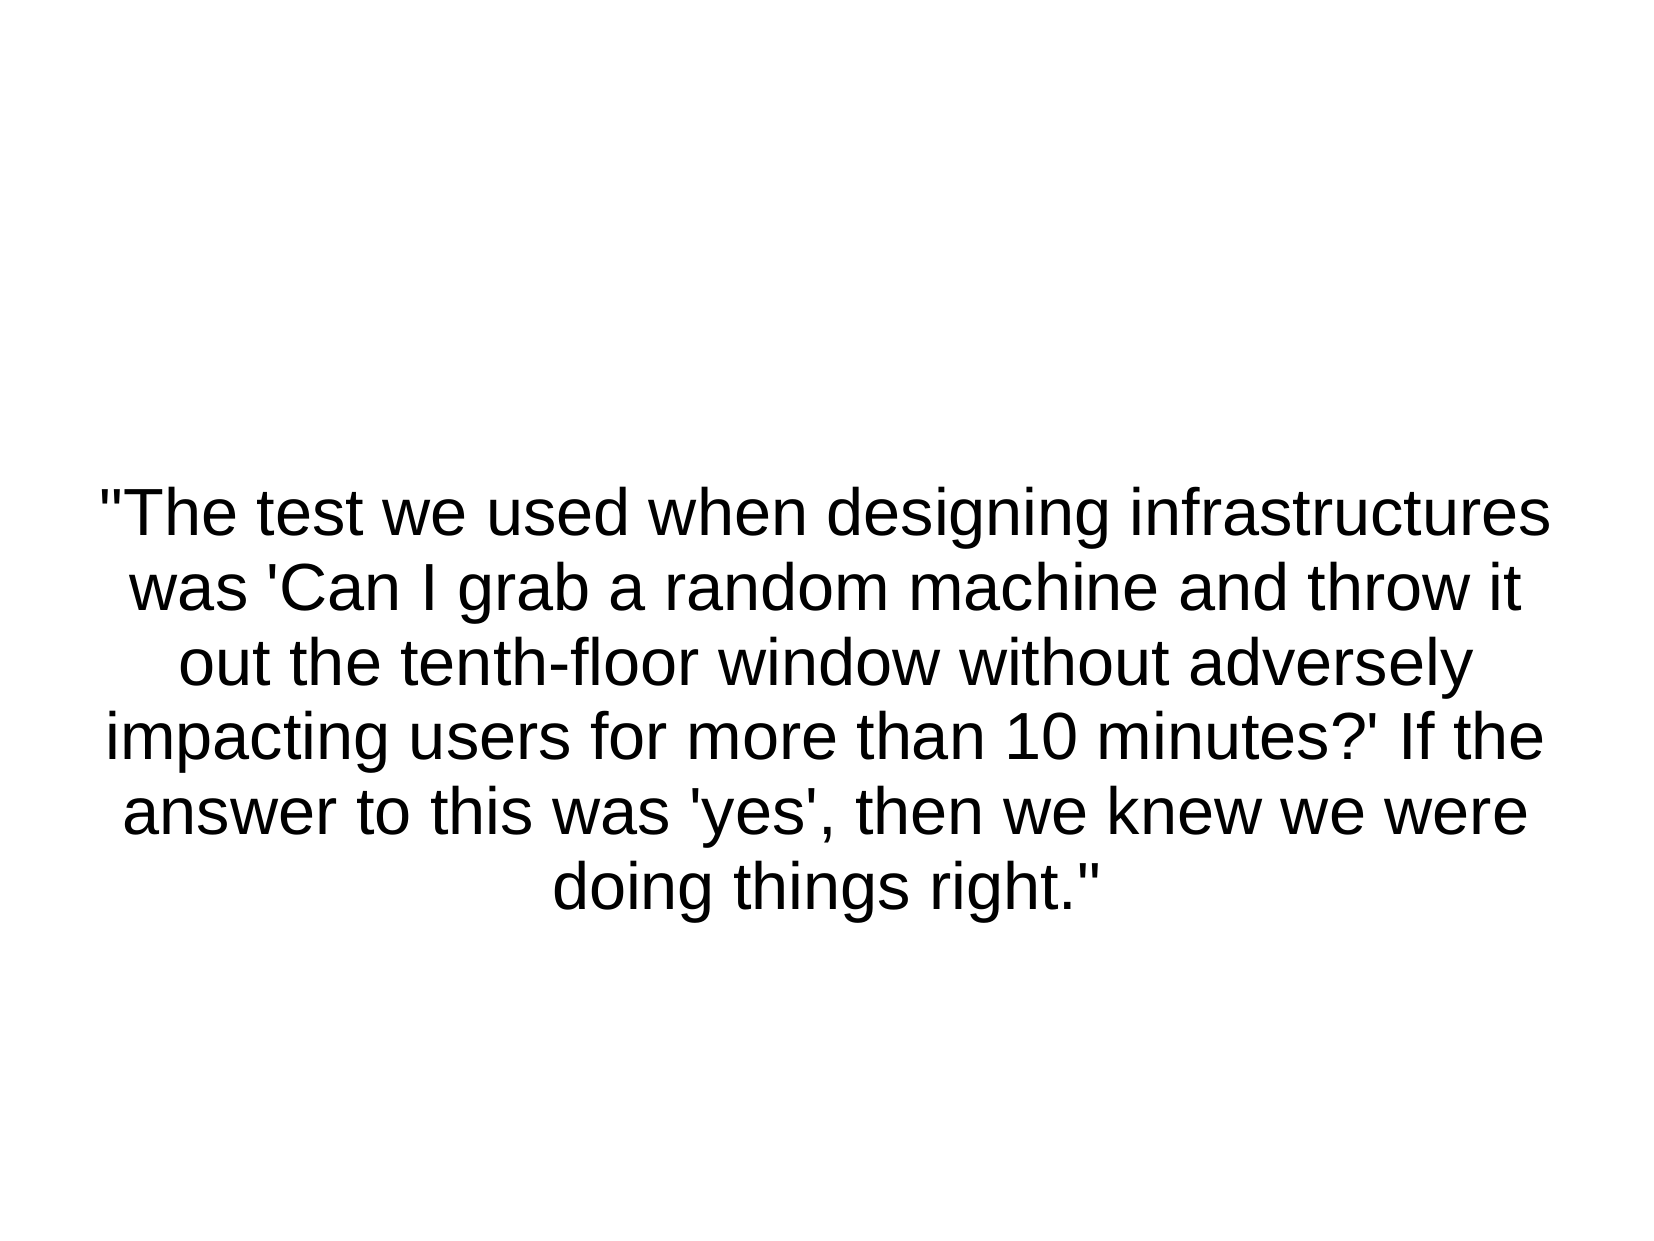

#
"The test we used when designing infrastructures was 'Can I grab a random machine and throw it out the tenth-floor window without adversely impacting users for more than 10 minutes?' If the answer to this was 'yes', then we knew we were doing things right."